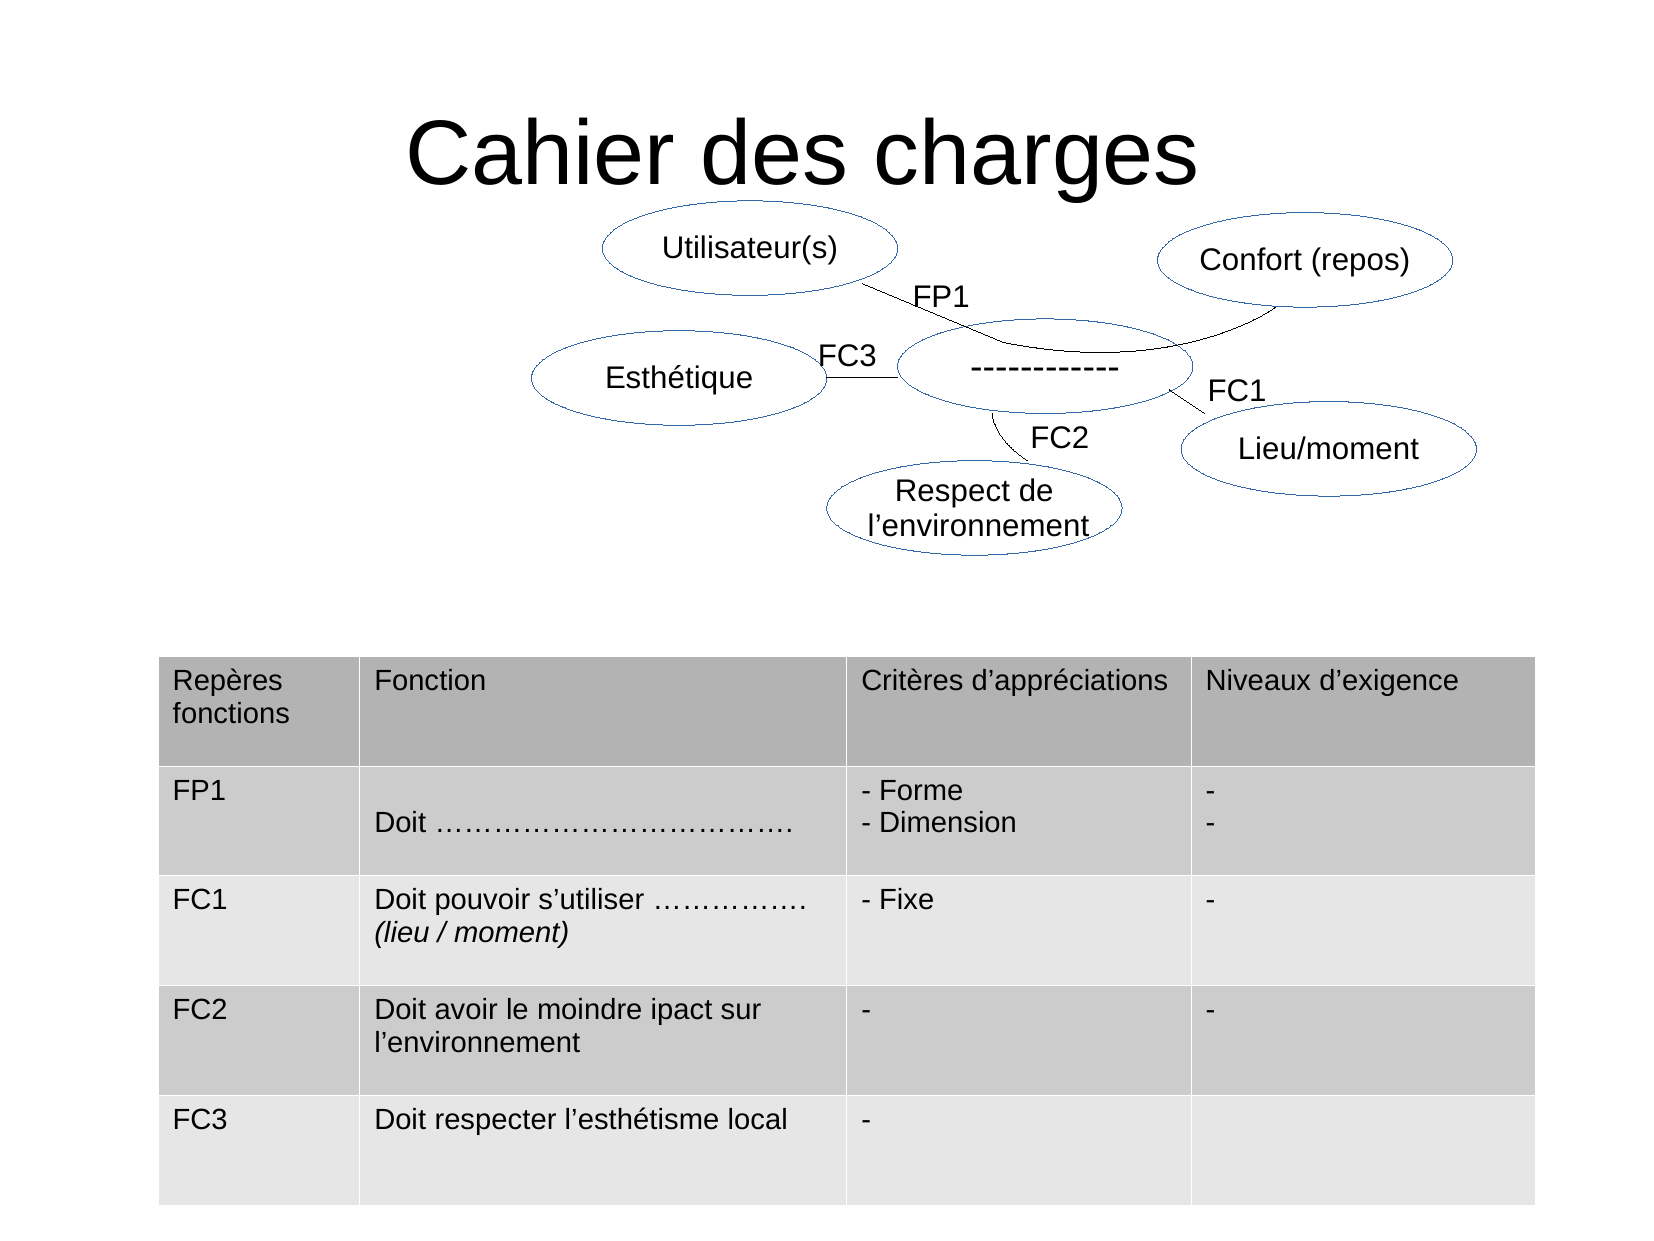

# Cahier des charges
Utilisateur(s)
Confort (repos)
FP1
------------
Esthétique
FC3
FC1
Lieu/moment
FC2
Respect de
 l’environnement
| Repères fonctions | Fonction | Critères d’appréciations | Niveaux d’exigence |
| --- | --- | --- | --- |
| FP1 | Doit ………………………………. | - Forme - Dimension | - - |
| FC1 | Doit pouvoir s’utiliser ……………. (lieu / moment) | - Fixe | - |
| FC2 | Doit avoir le moindre ipact sur l’environnement | - | - |
| FC3 | Doit respecter l’esthétisme local | - | |